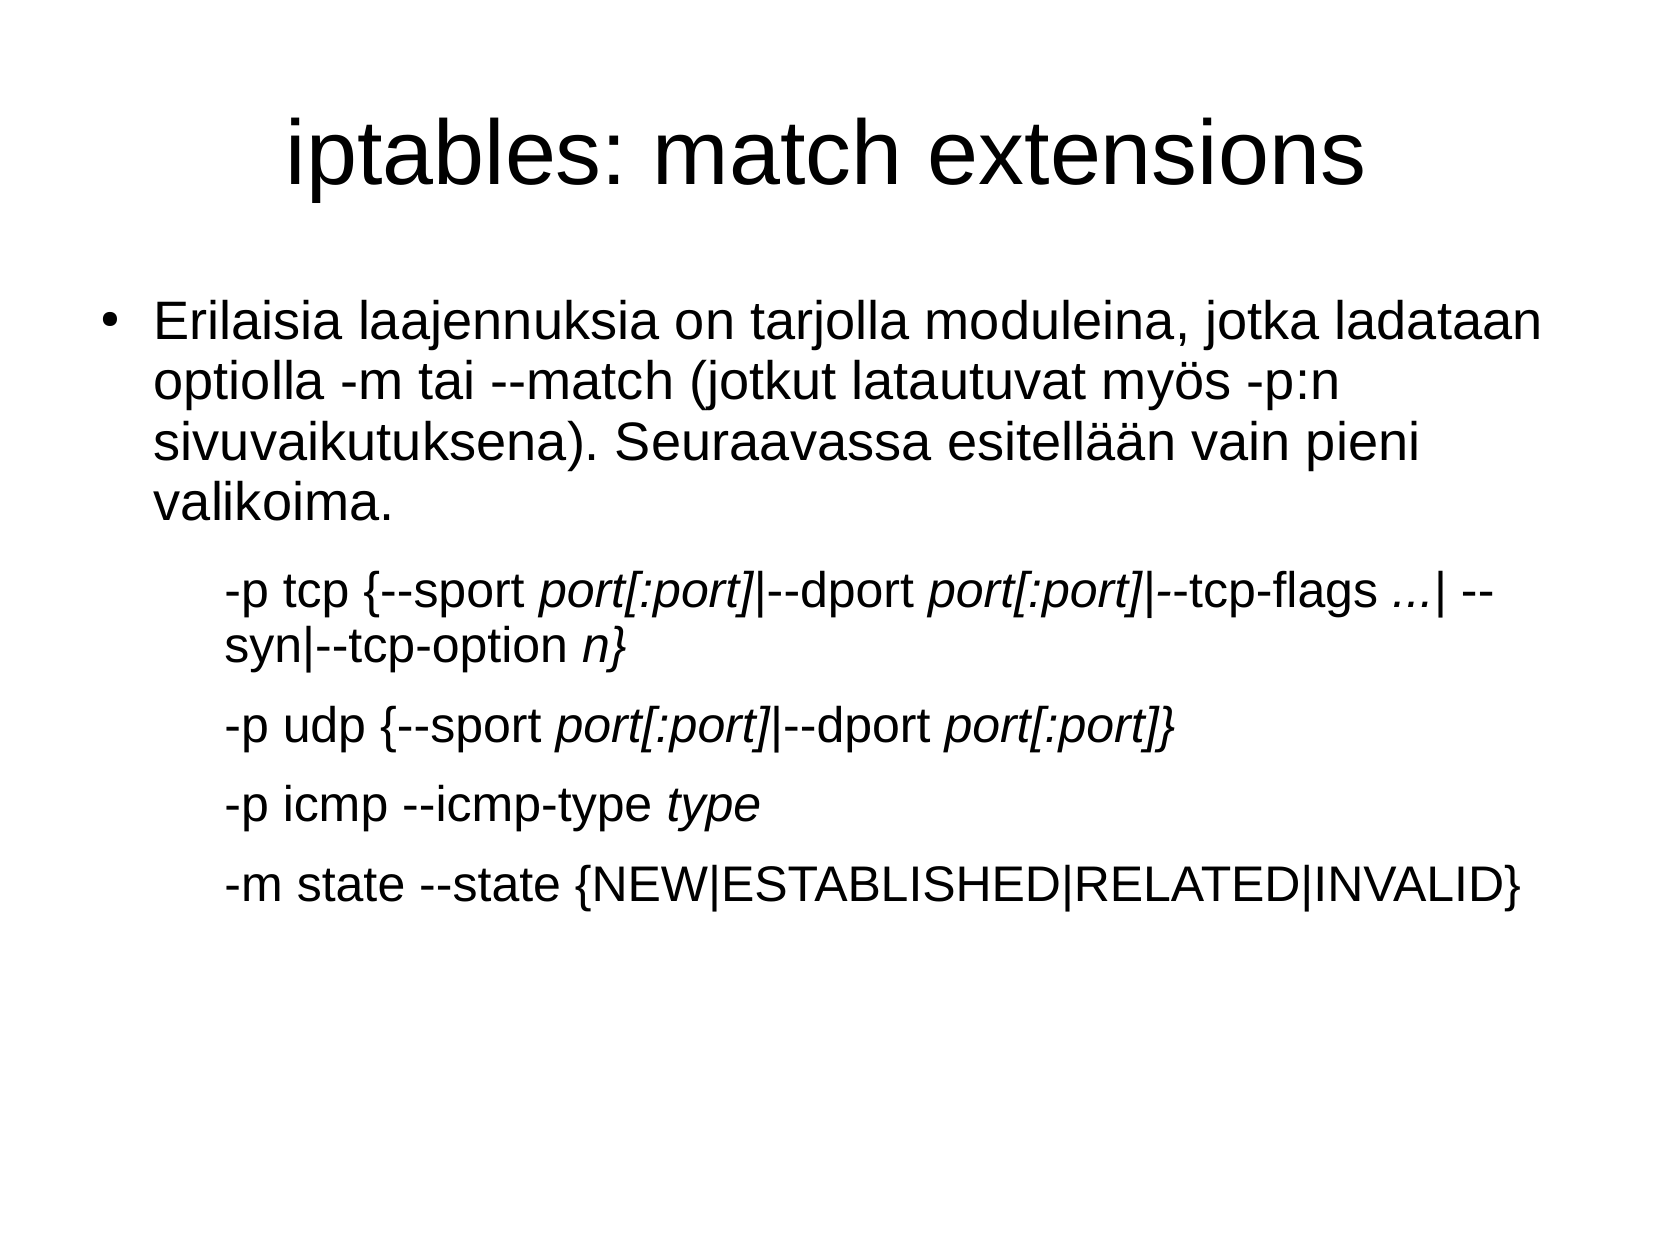

# iptables: match extensions
Erilaisia laajennuksia on tarjolla moduleina, jotka ladataan optiolla -m tai --match (jotkut latautuvat myös -p:n sivuvaikutuksena). Seuraavassa esitellään vain pieni valikoima.
-p tcp {--sport port[:port]|--dport port[:port]|--tcp-flags ...| --syn|--tcp-option n}
-p udp {--sport port[:port]|--dport port[:port]}
-p icmp --icmp-type type
-m state --state {NEW|ESTABLISHED|RELATED|INVALID}